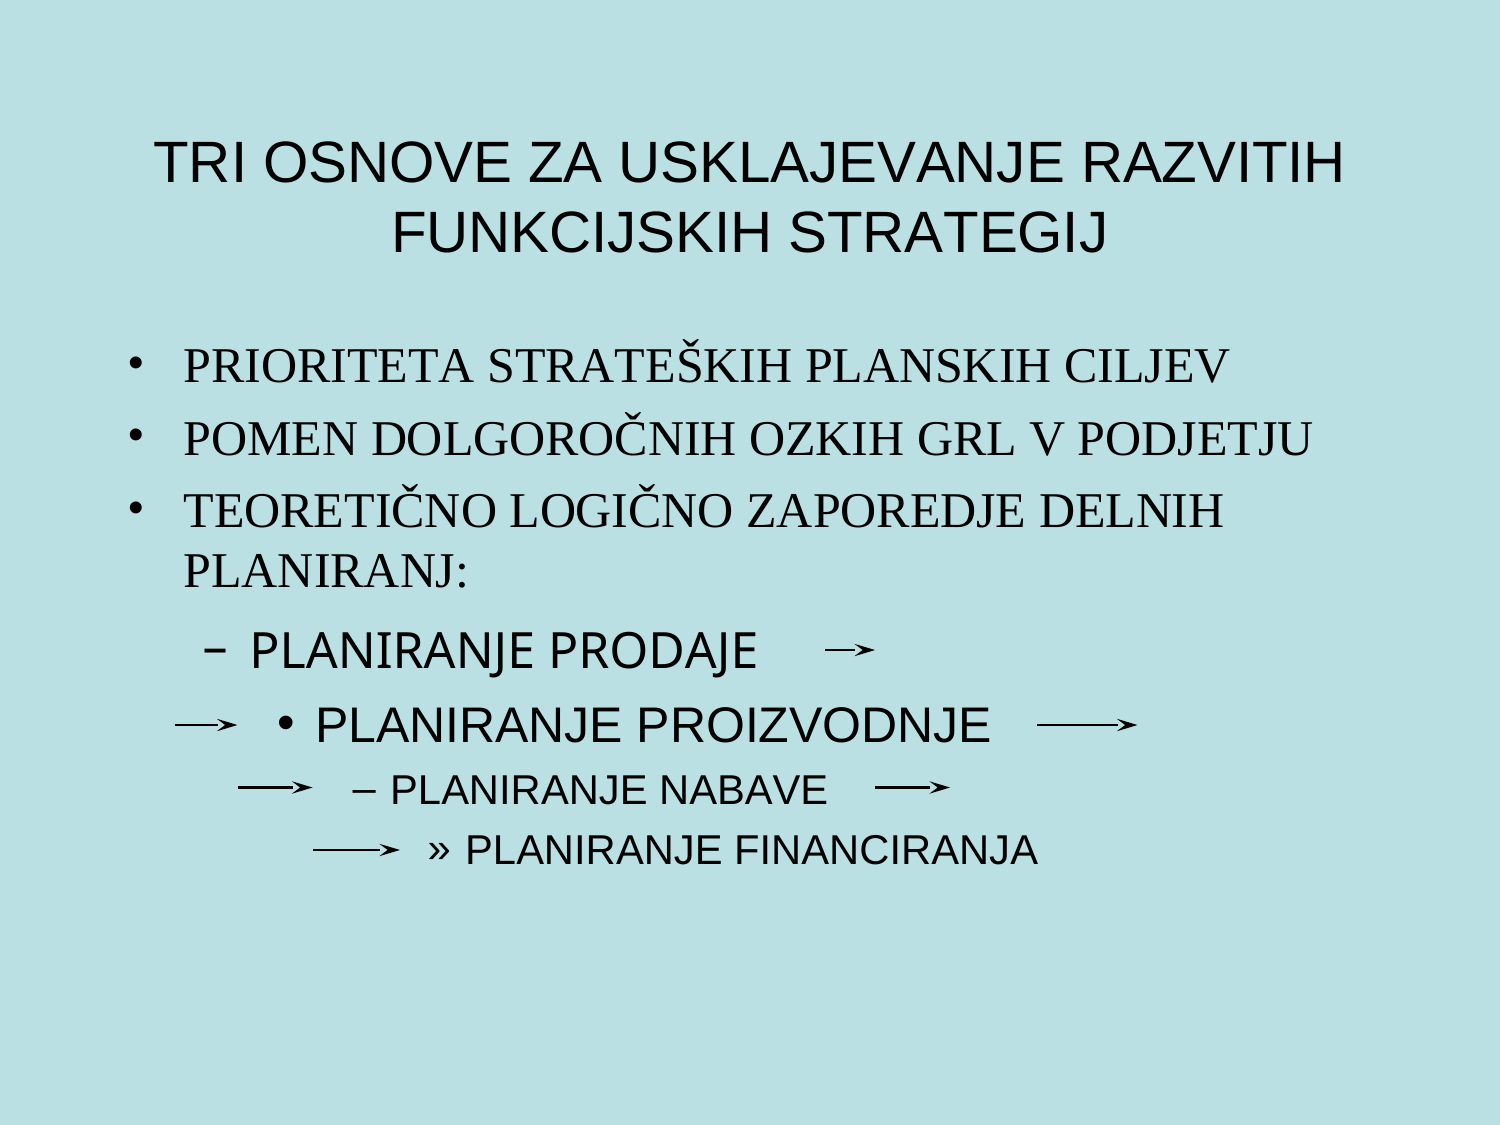

TRI OSNOVE ZA USKLAJEVANJE RAZVITIH FUNKCIJSKIH STRATEGIJ
PRIORITETA STRATEŠKIH PLANSKIH CILJEV
POMEN DOLGOROČNIH OZKIH GRL V PODJETJU
TEORETIČNO LOGIČNO ZAPOREDJE DELNIH PLANIRANJ:
PLANIRANJE PRODAJE
PLANIRANJE PROIZVODNJE
PLANIRANJE NABAVE
PLANIRANJE FINANCIRANJA